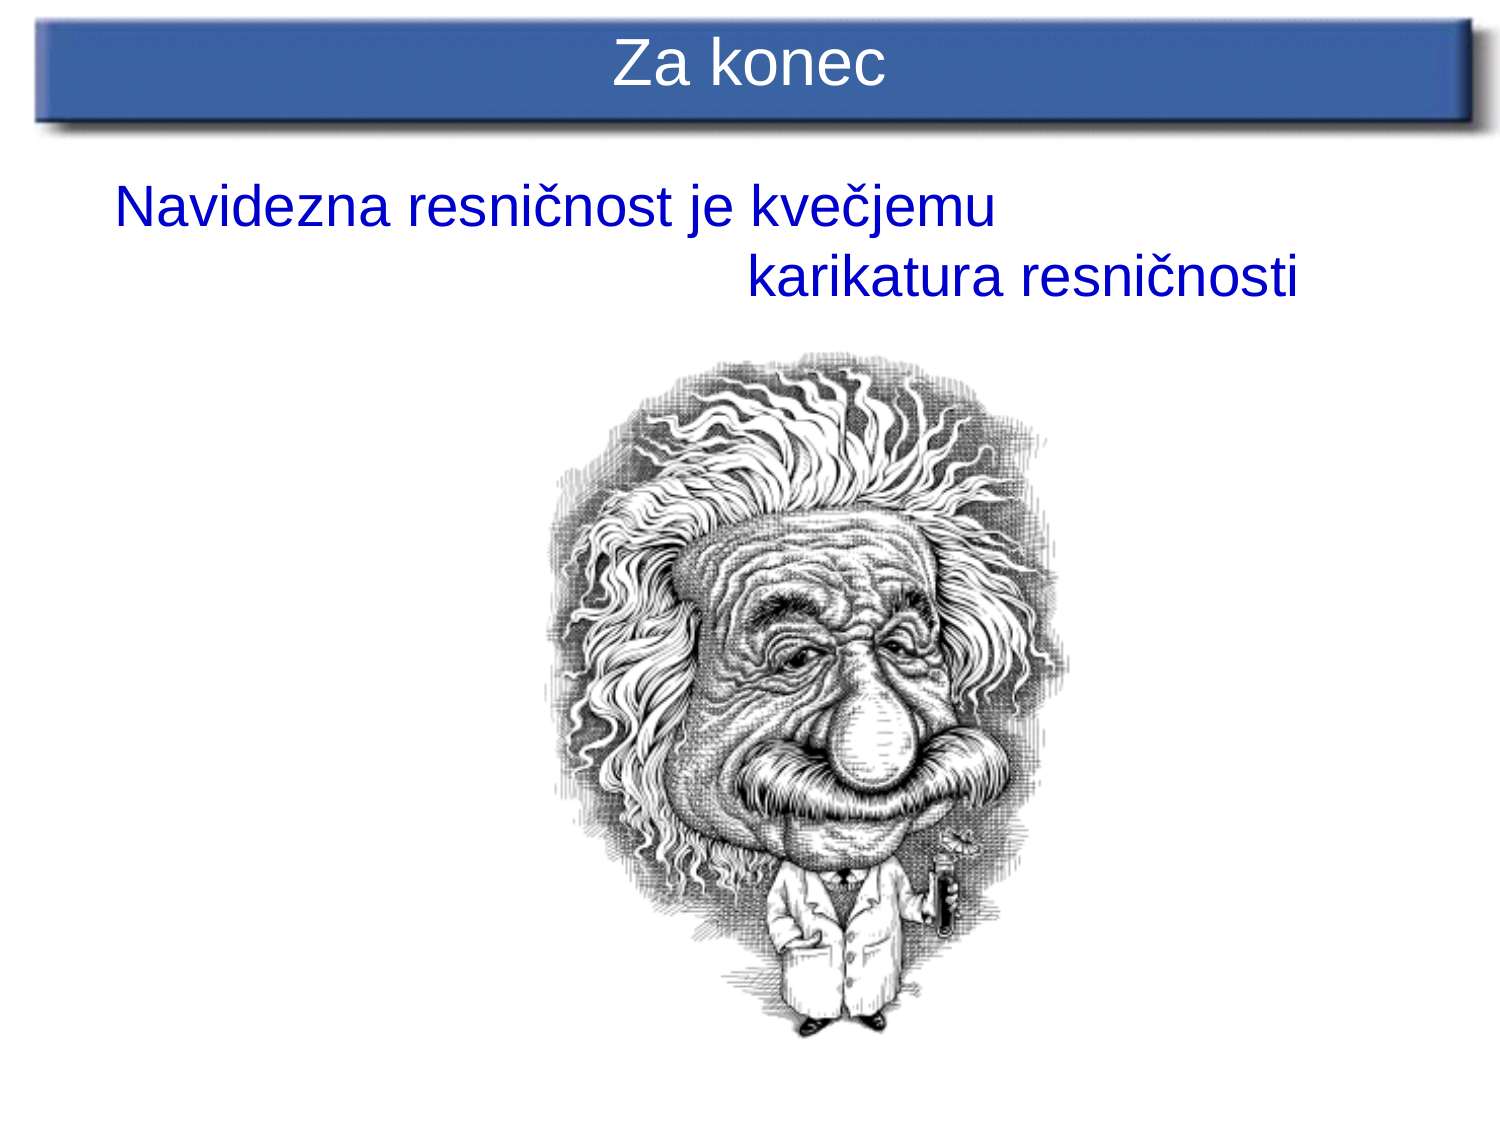

# Za konec
Navidezna resničnost je kvečjemu
				 karikatura resničnosti